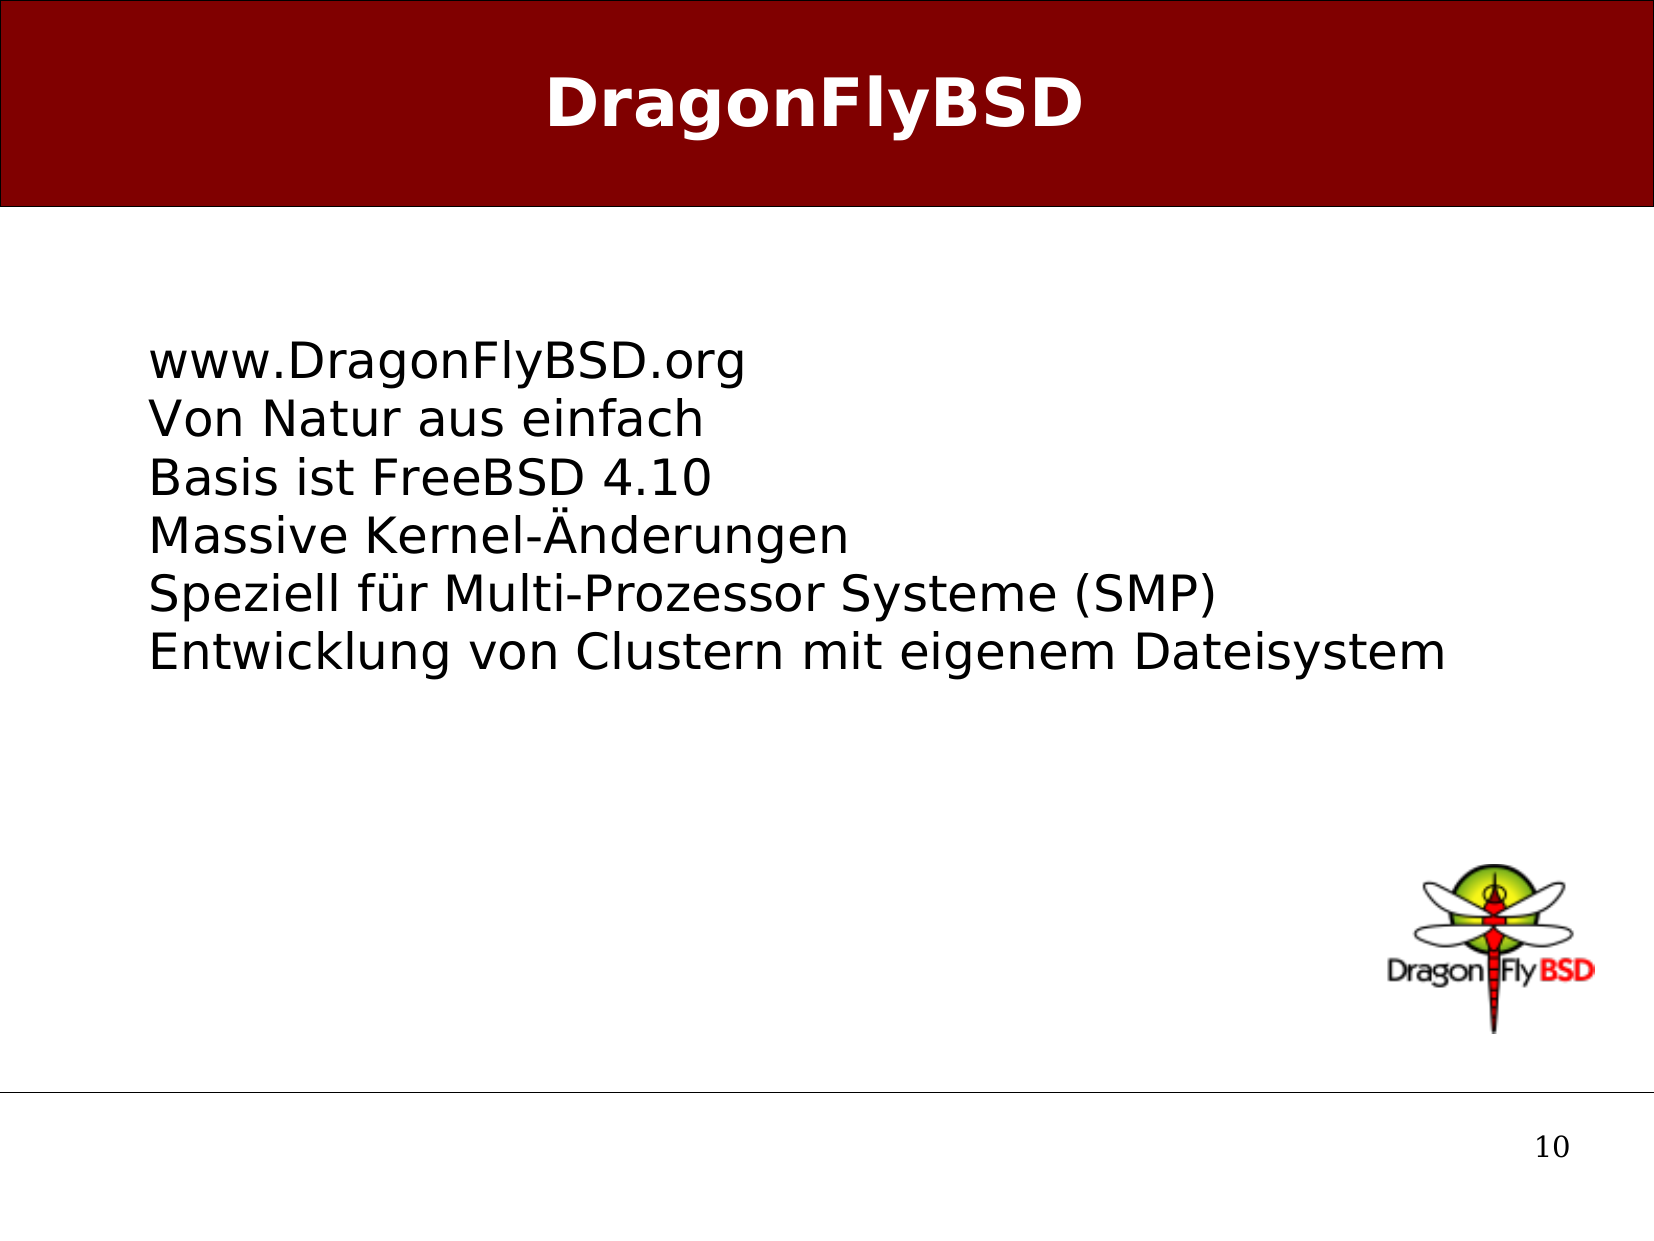

DragonFlyBSD
 www.DragonFlyBSD.org
 Von Natur aus einfach
 Basis ist FreeBSD 4.10
 Massive Kernel-Änderungen
 Speziell für Multi-Prozessor Systeme (SMP)
 Entwicklung von Clustern mit eigenem Dateisystem
10